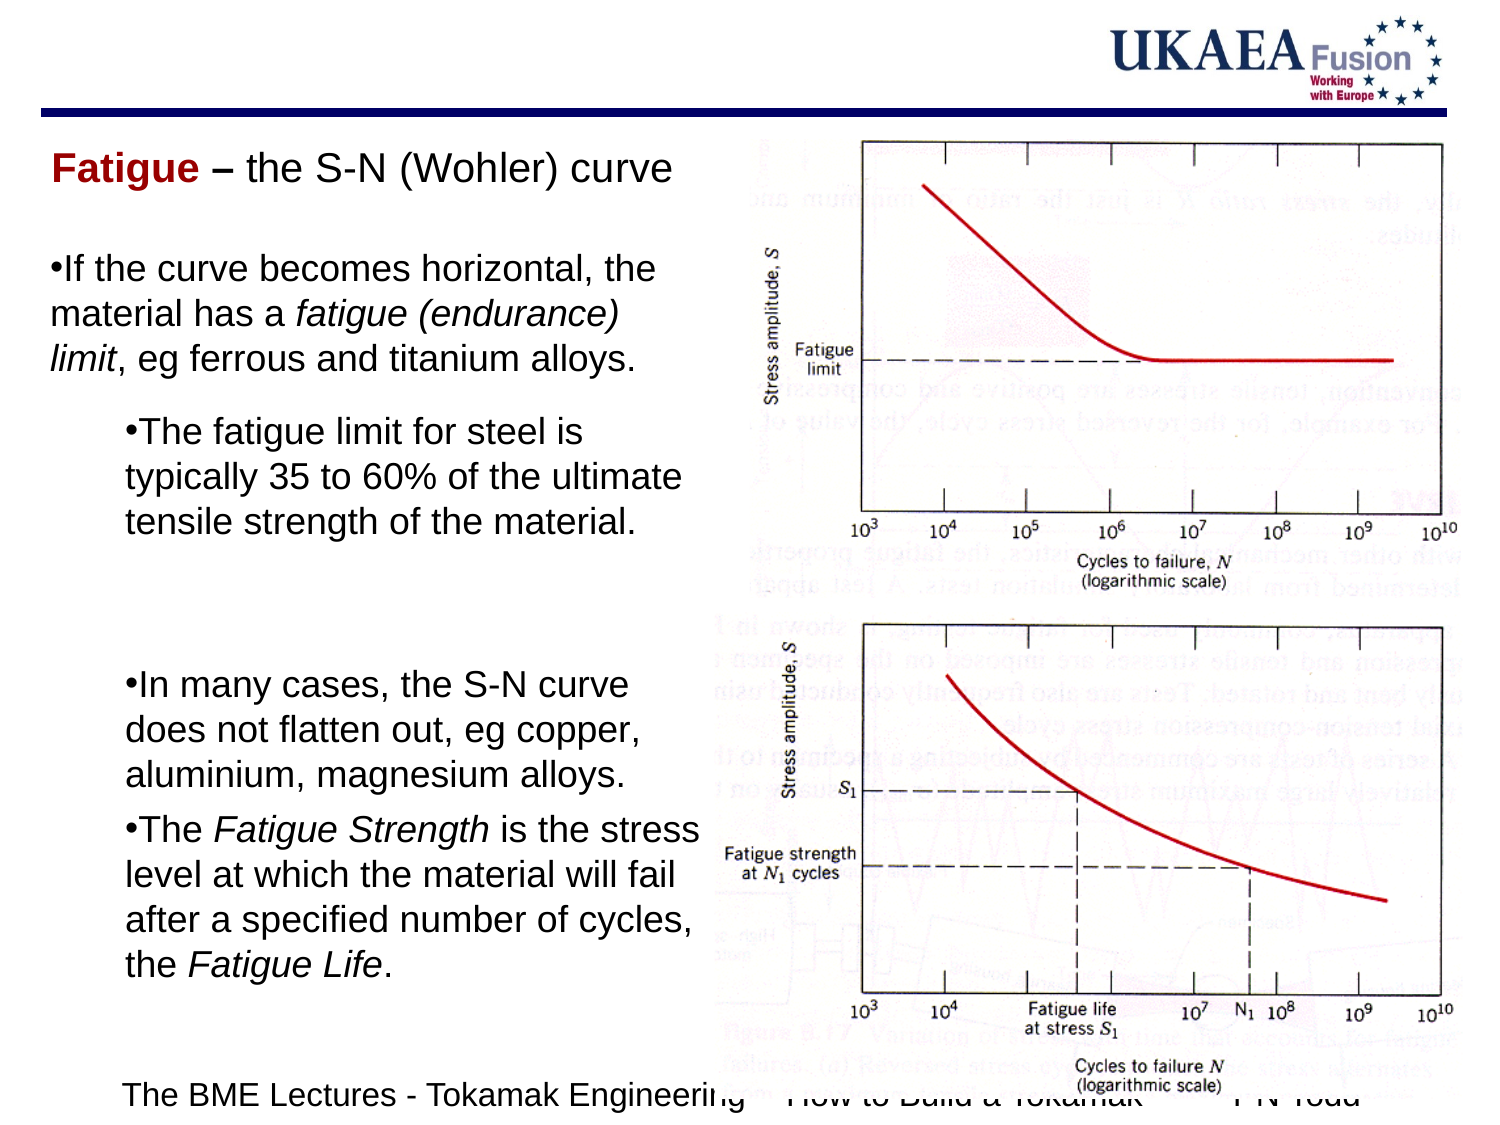

Fatigue – the S-N (Wohler) curve
If the curve becomes horizontal, the material has a fatigue (endurance) limit, eg ferrous and titanium alloys.
The fatigue limit for steel is typically 35 to 60% of the ultimate tensile strength of the material.
In many cases, the S-N curve does not flatten out, eg copper, aluminium, magnesium alloys.
The Fatigue Strength is the stress level at which the material will fail after a specified number of cycles, the Fatigue Life.